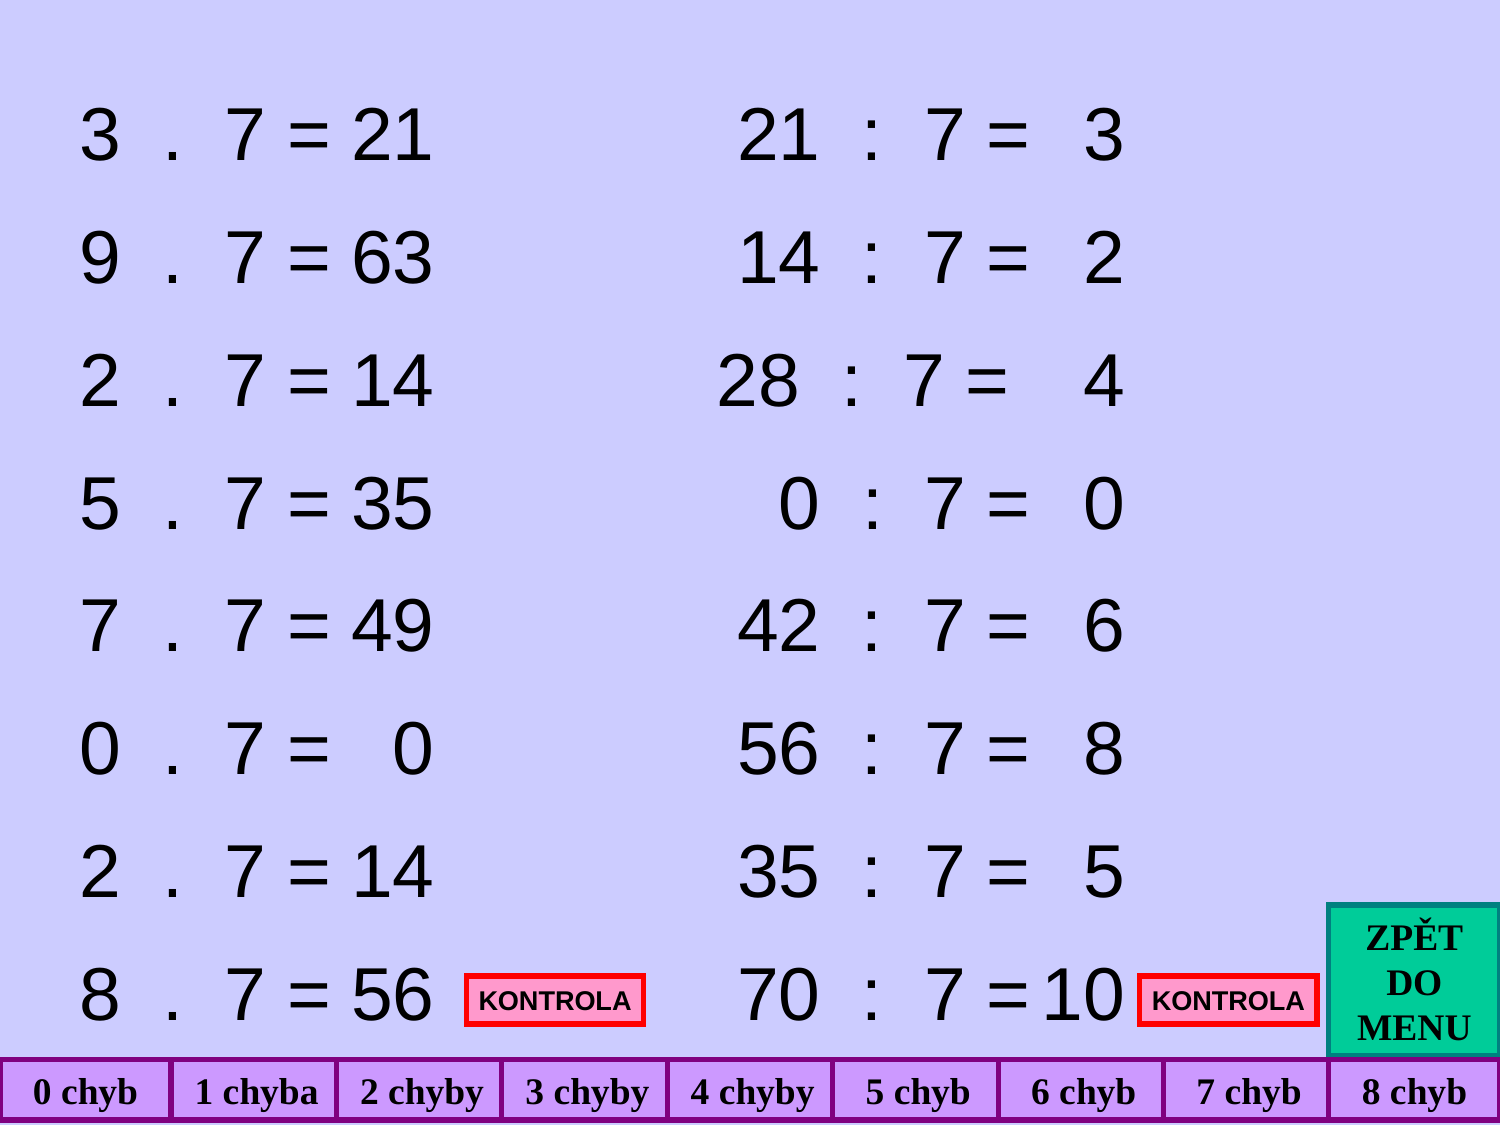

3 . 7 =
9 . 7 =
2 . 7 =
5 . 7 =
7 . 7 =
0 . 7 =
2 . 7 =
8 . 7 =
21
63
14
35
49
 0
14
56
21 : 7 =
14 : 7 =
28 : 7 =
0 : 7 =
42 : 7 =
56 : 7 =
35 : 7 =
70 : 7 =
3
2
4
0
6
8
5
10
ZPĚT DO MENU
KONTROLA
KONTROLA
0 chyb
1 chyba
2 chyby
3 chyby
4 chyby
5 chyb
6 chyb
7 chyb
8 chyb